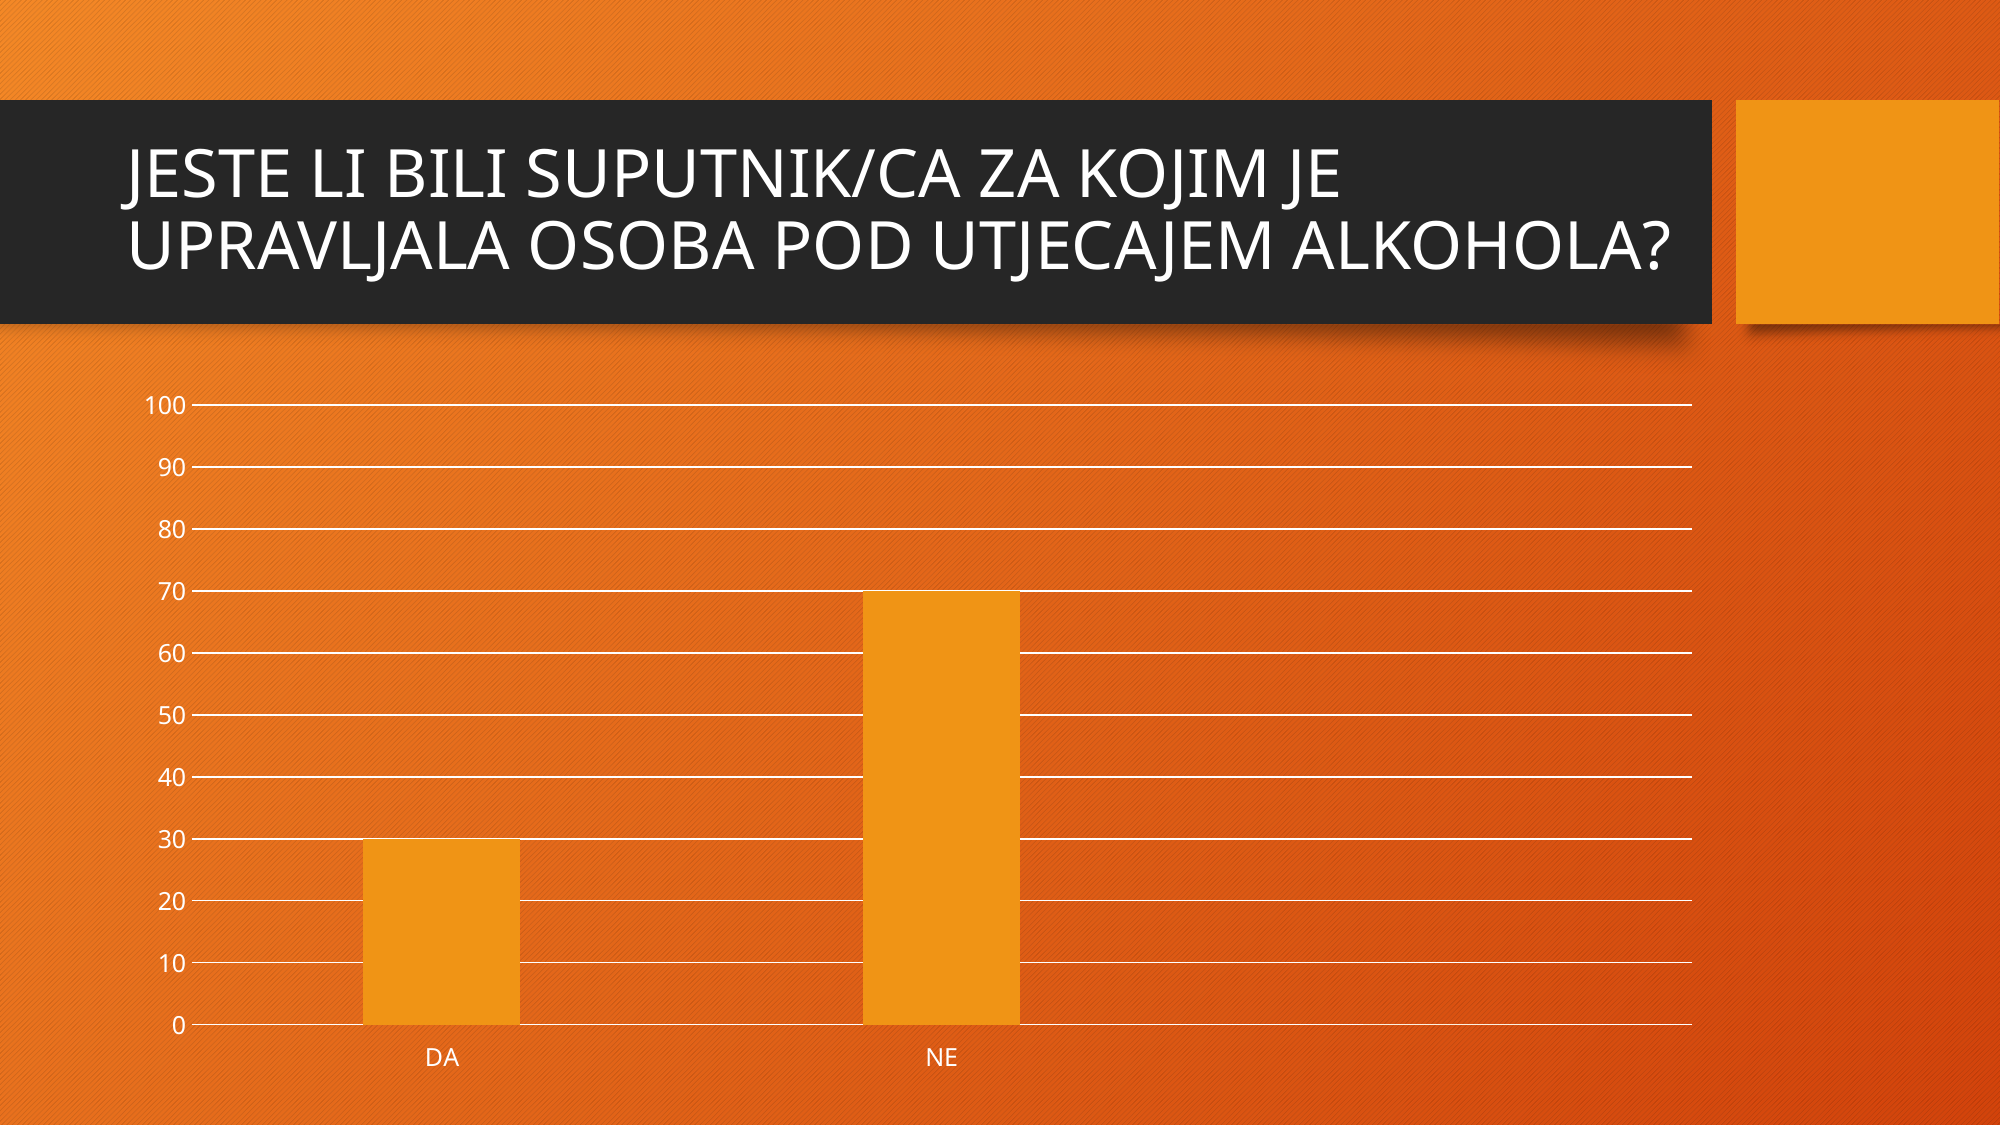

# JESTE LI BILI SUPUTNIK/CA ZA KOJIM JE UPRAVLJALA OSOBA POD UTJECAJEM ALKOHOLA?
### Chart
| Category | Skup 1 |
|---|---|
| DA | 30.0 |
| NE | 70.0 |
| None | 0.0 |